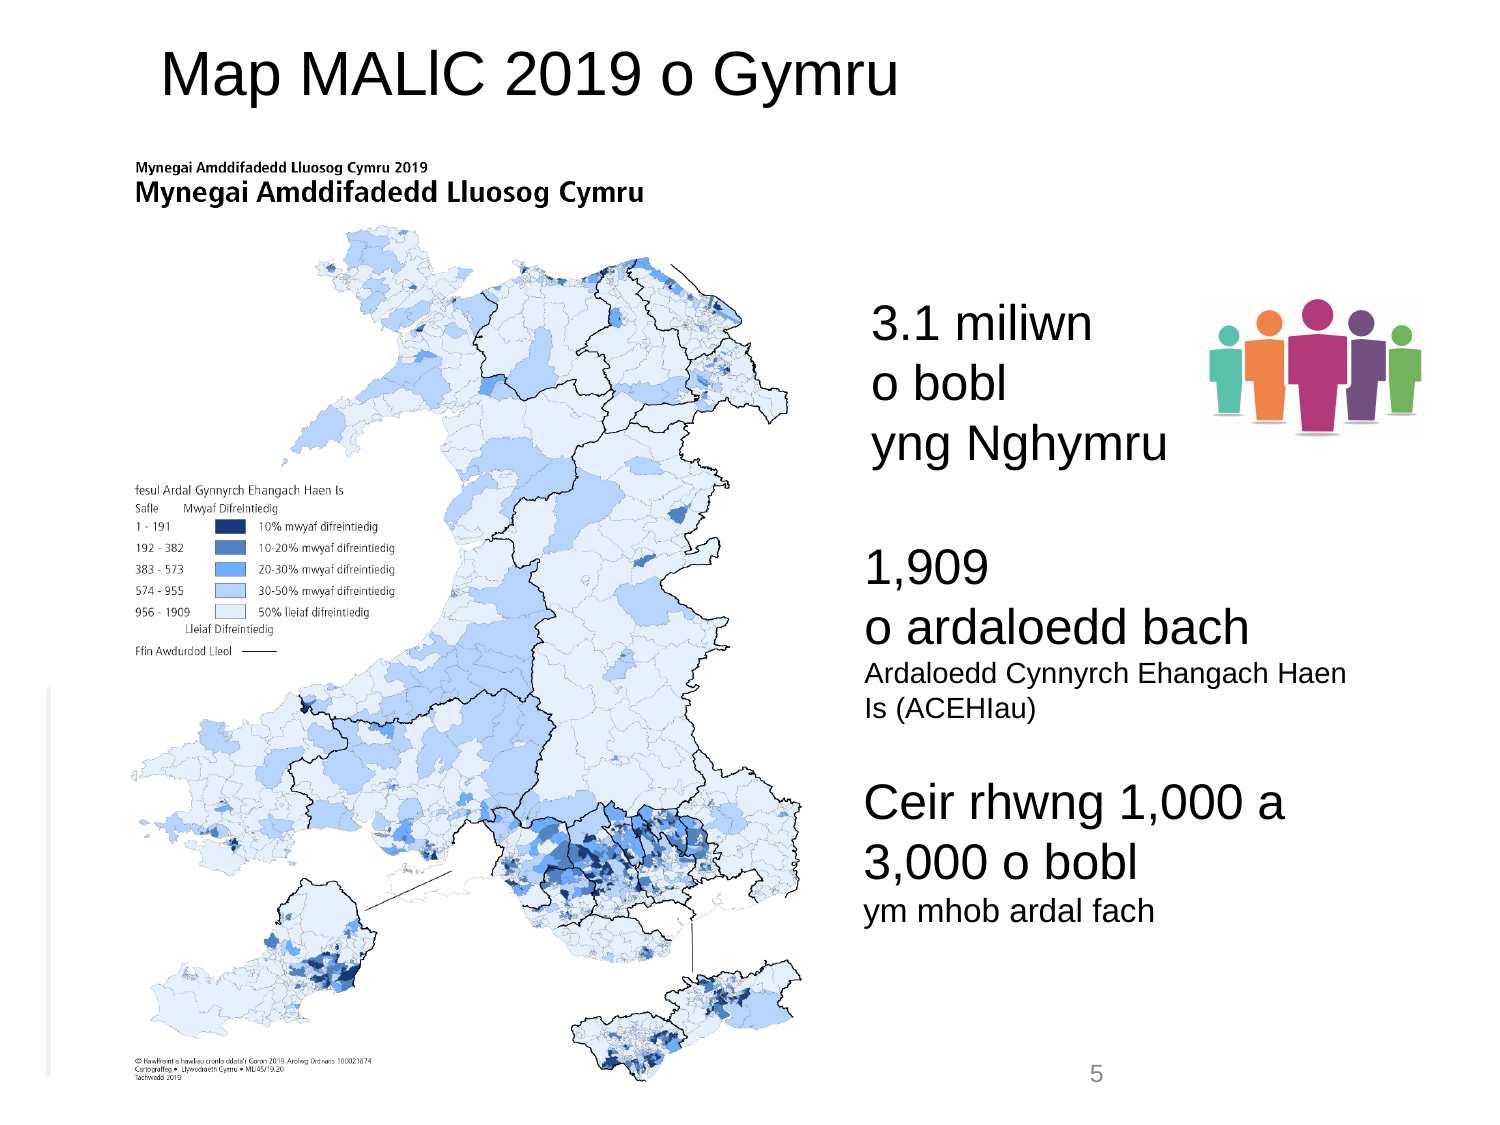

Map MALlC 2019 o Gymru
3.1 miliwn
o bobl
yng Nghymru
1,909
o ardaloedd bach
Ardaloedd Cynnyrch Ehangach Haen Is (ACEHIau)
Ceir rhwng 1,000 a 3,000 o bobl
ym mhob ardal fach
4